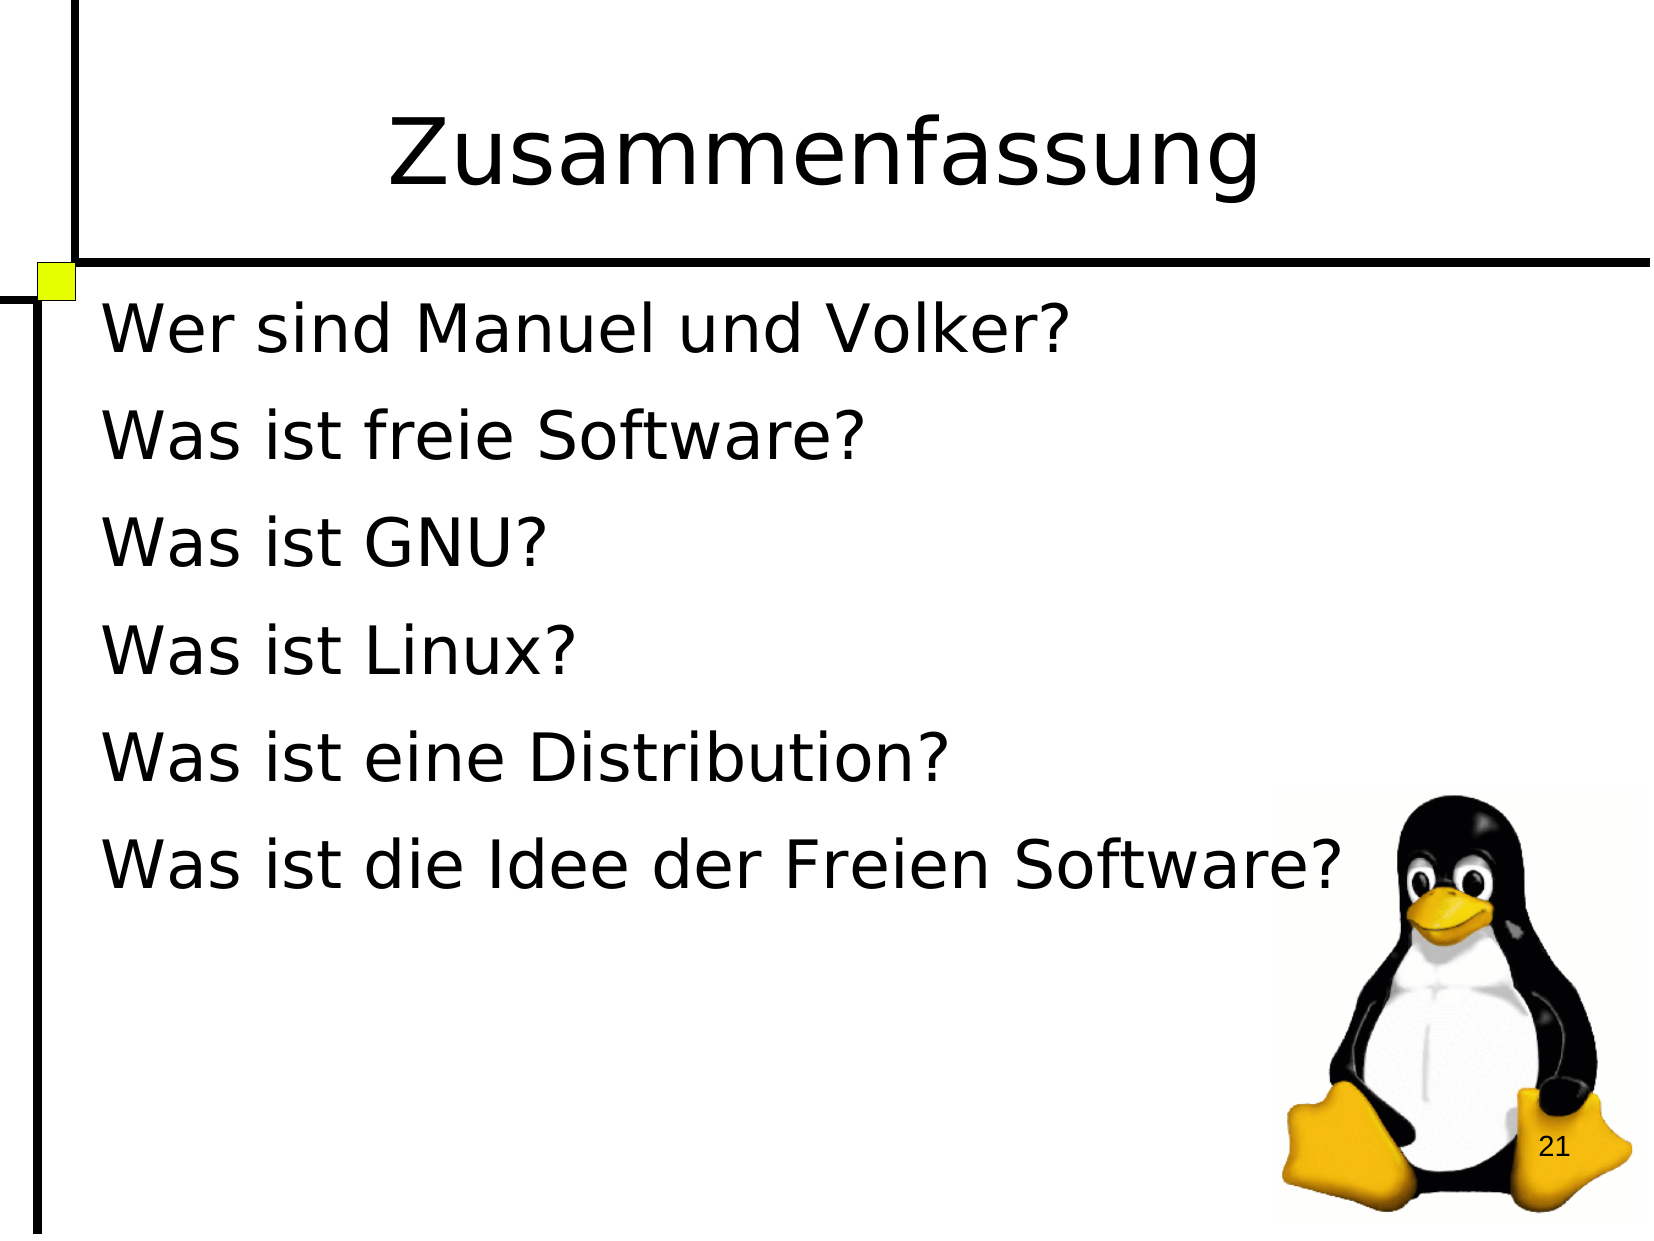

# Zusammenfassung
Wer sind Manuel und Volker?
Was ist freie Software?
Was ist GNU?
Was ist Linux?
Was ist eine Distribution?
Was ist die Idee der Freien Software?
21